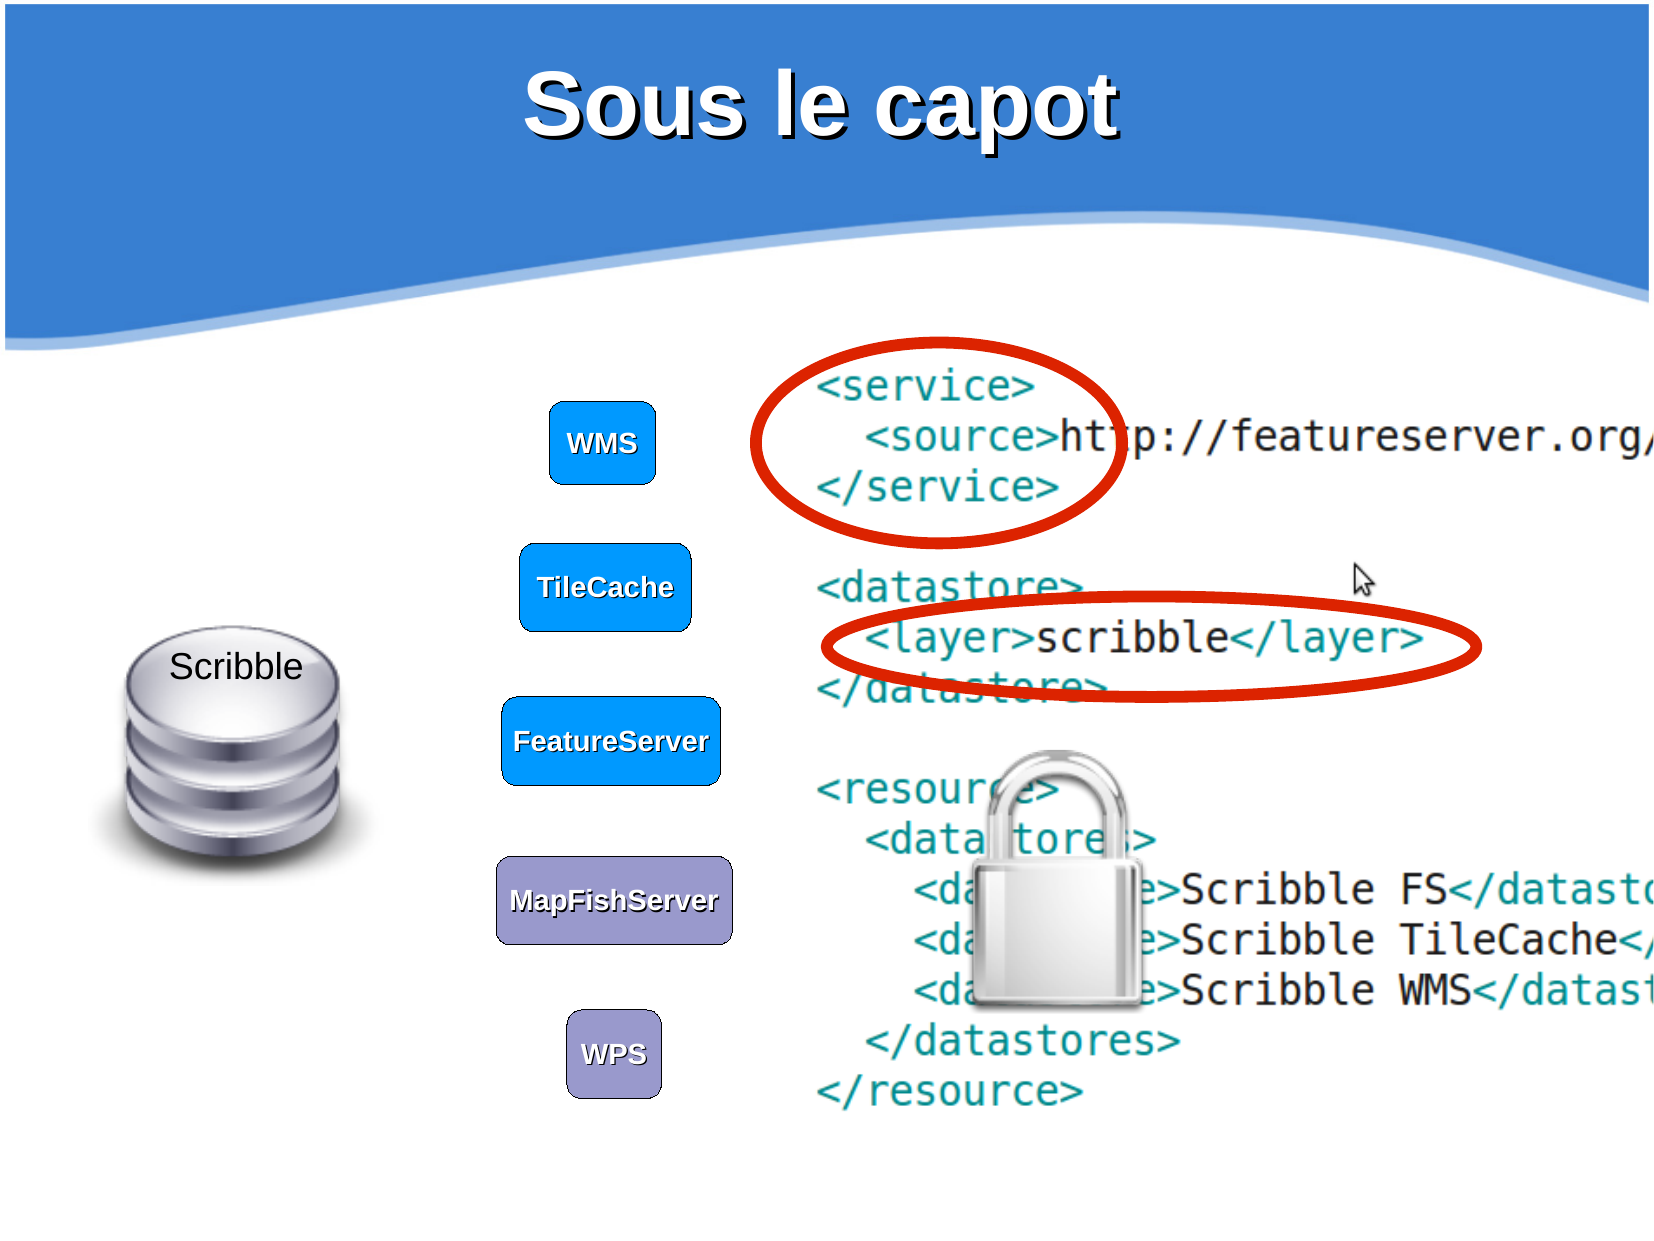

# Sous le capot
WMS
TileCache
Scribble
FeatureServer
MapFishServer
WPS